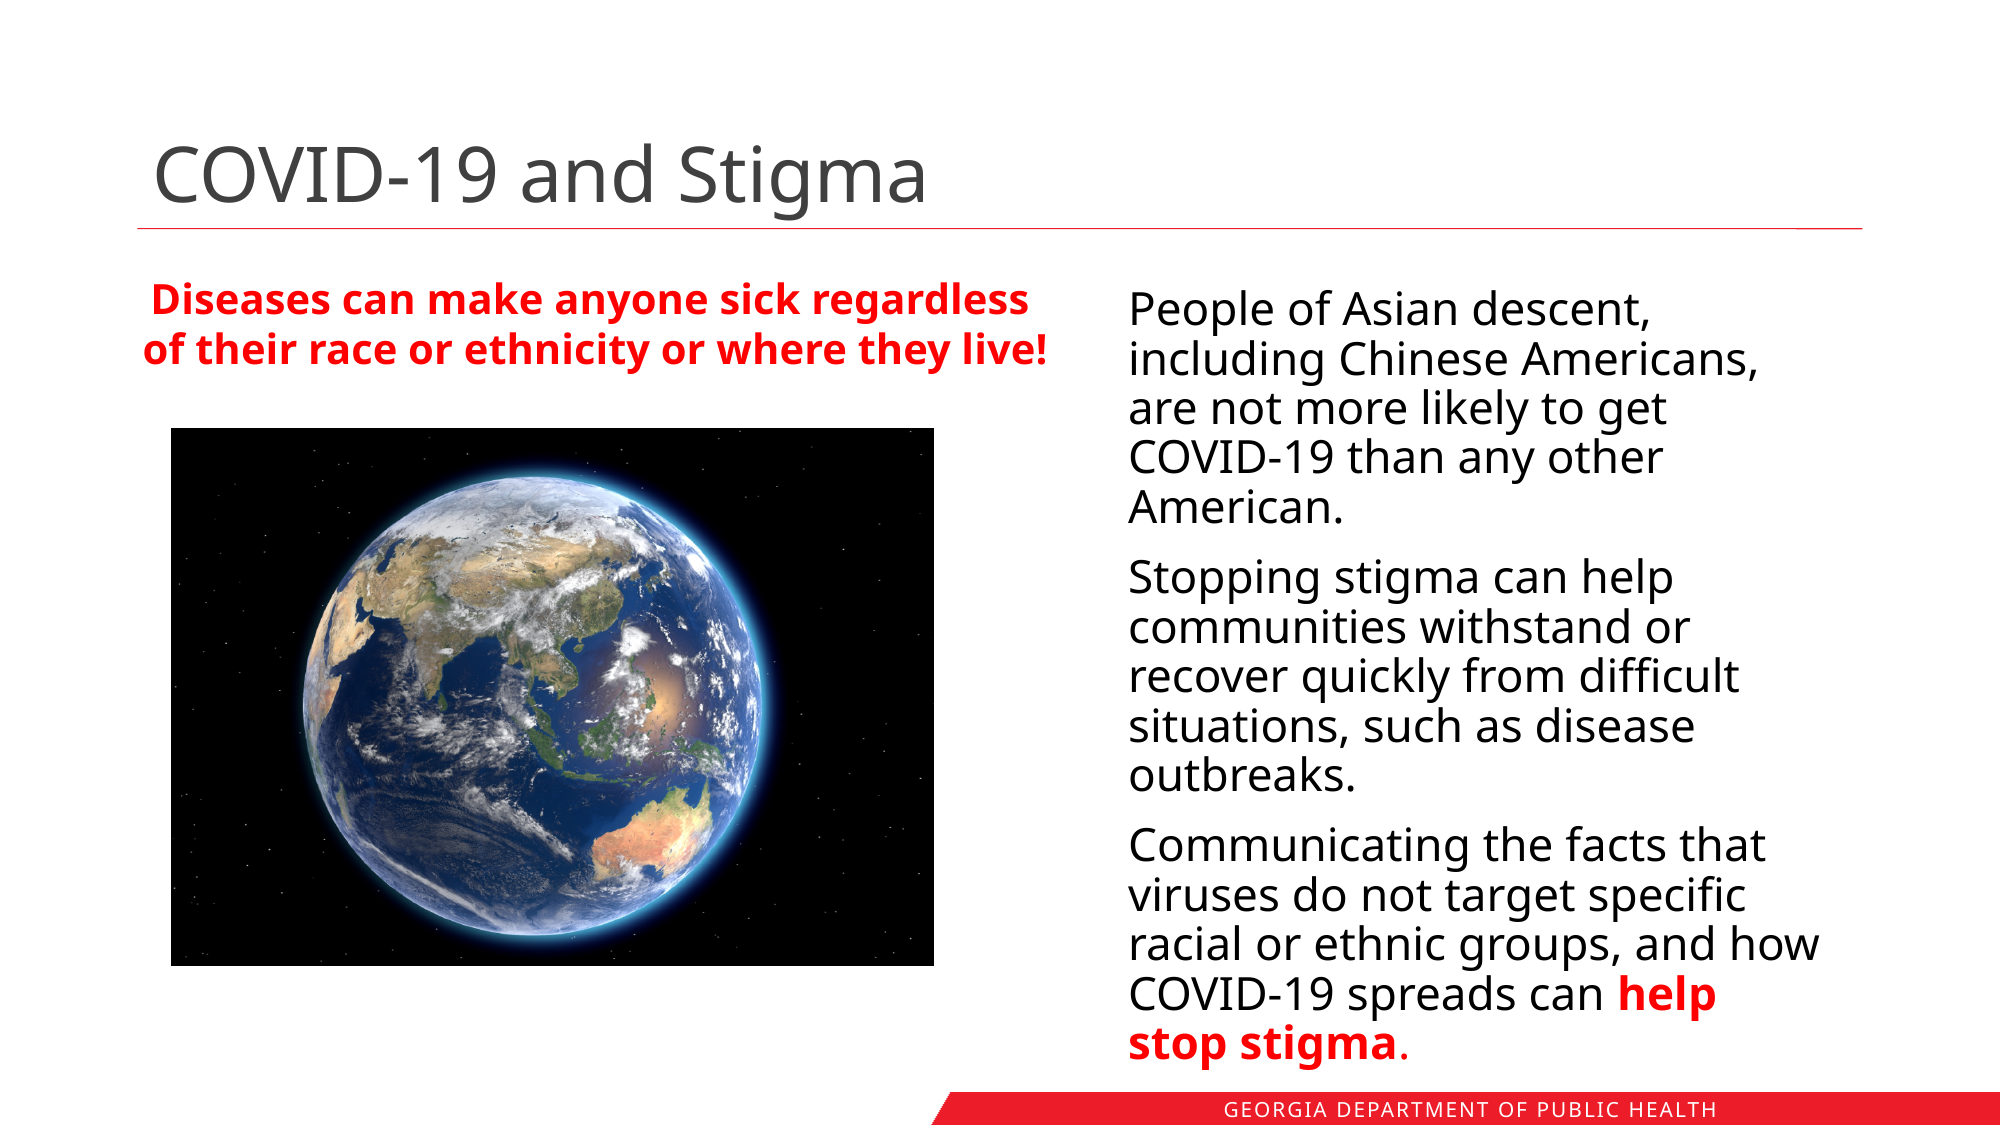

# COVID-19 and Stigma
Diseases can make anyone sick regardless
 of their race or ethnicity or where they live!
People of Asian descent, including Chinese Americans, are not more likely to get COVID-19 than any other American.
Stopping stigma can help communities withstand or recover quickly from difficult situations, such as disease outbreaks.
Communicating the facts that viruses do not target specific racial or ethnic groups, and how COVID-19 spreads can help stop stigma.